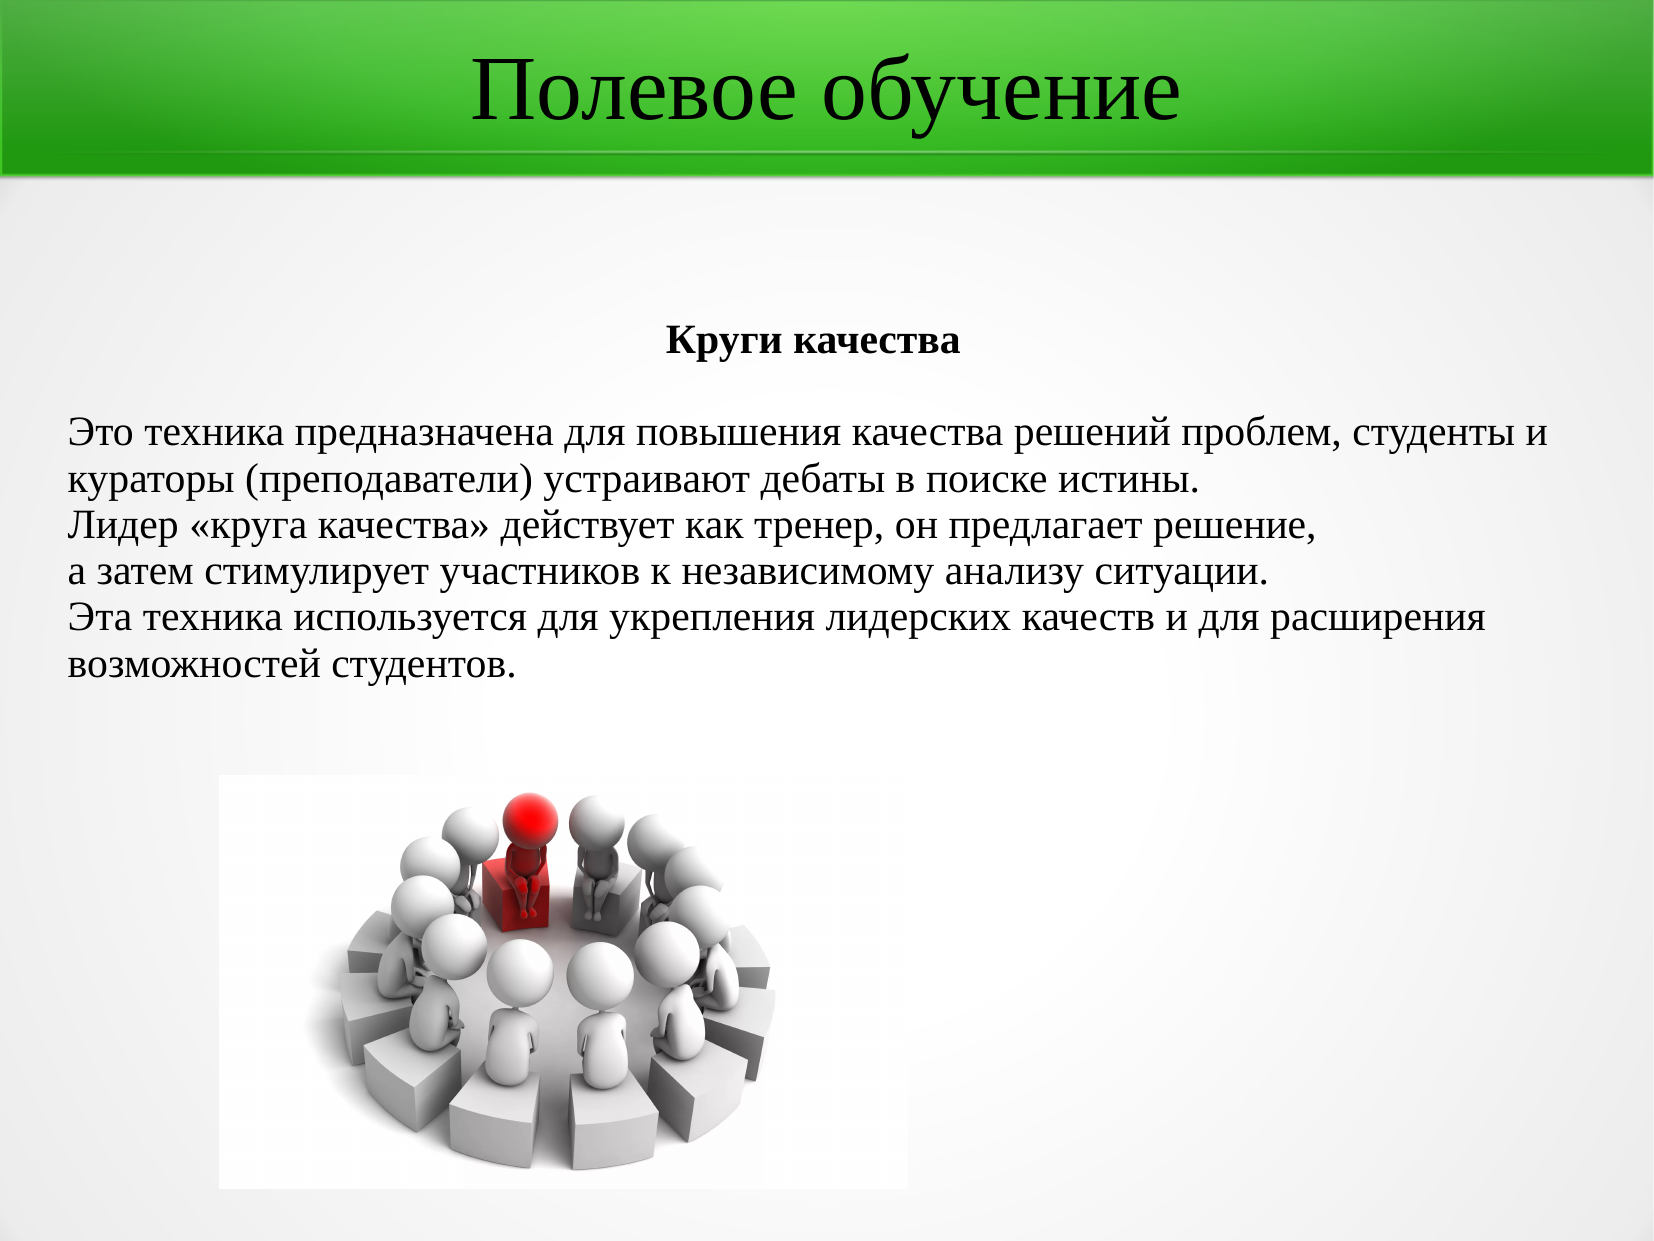

# Полевое обучение
Круги качества
Это техника предназначена для повышения качества решений проблем, студенты и
кураторы (преподаватели) устраивают дебаты в поиске истины.
Лидер «круга качества» действует как тренер, он предлагает решение,
а затем стимулирует участников к независимому анализу ситуации.
Эта техника используется для укрепления лидерских качеств и для расширения
возможностей студентов.